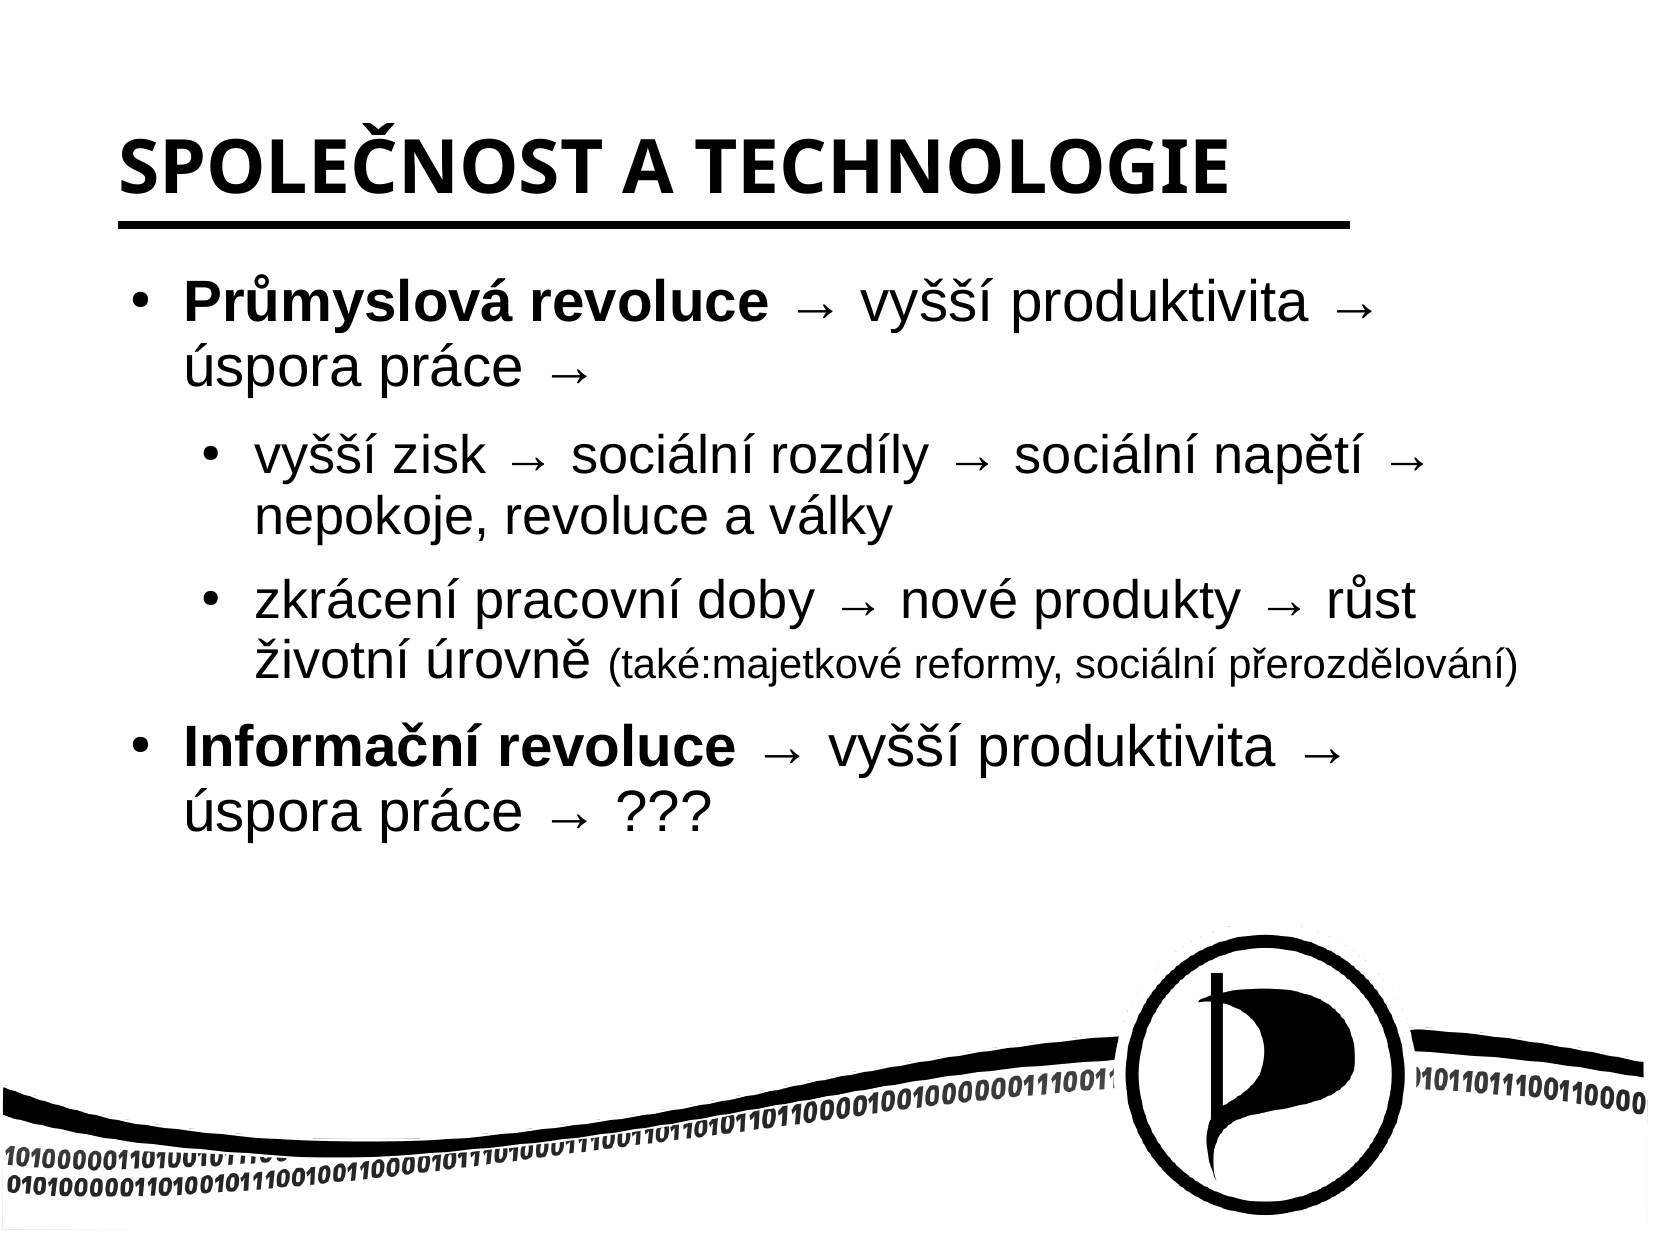

# SPOLEČNOST A TECHNOLOGIE
Průmyslová revoluce → vyšší produktivita → úspora práce →
vyšší zisk → sociální rozdíly → sociální napětí → nepokoje, revoluce a války
zkrácení pracovní doby → nové produkty → růst životní úrovně (také:majetkové reformy, sociální přerozdělování)
Informační revoluce → vyšší produktivita →
úspora práce → ???